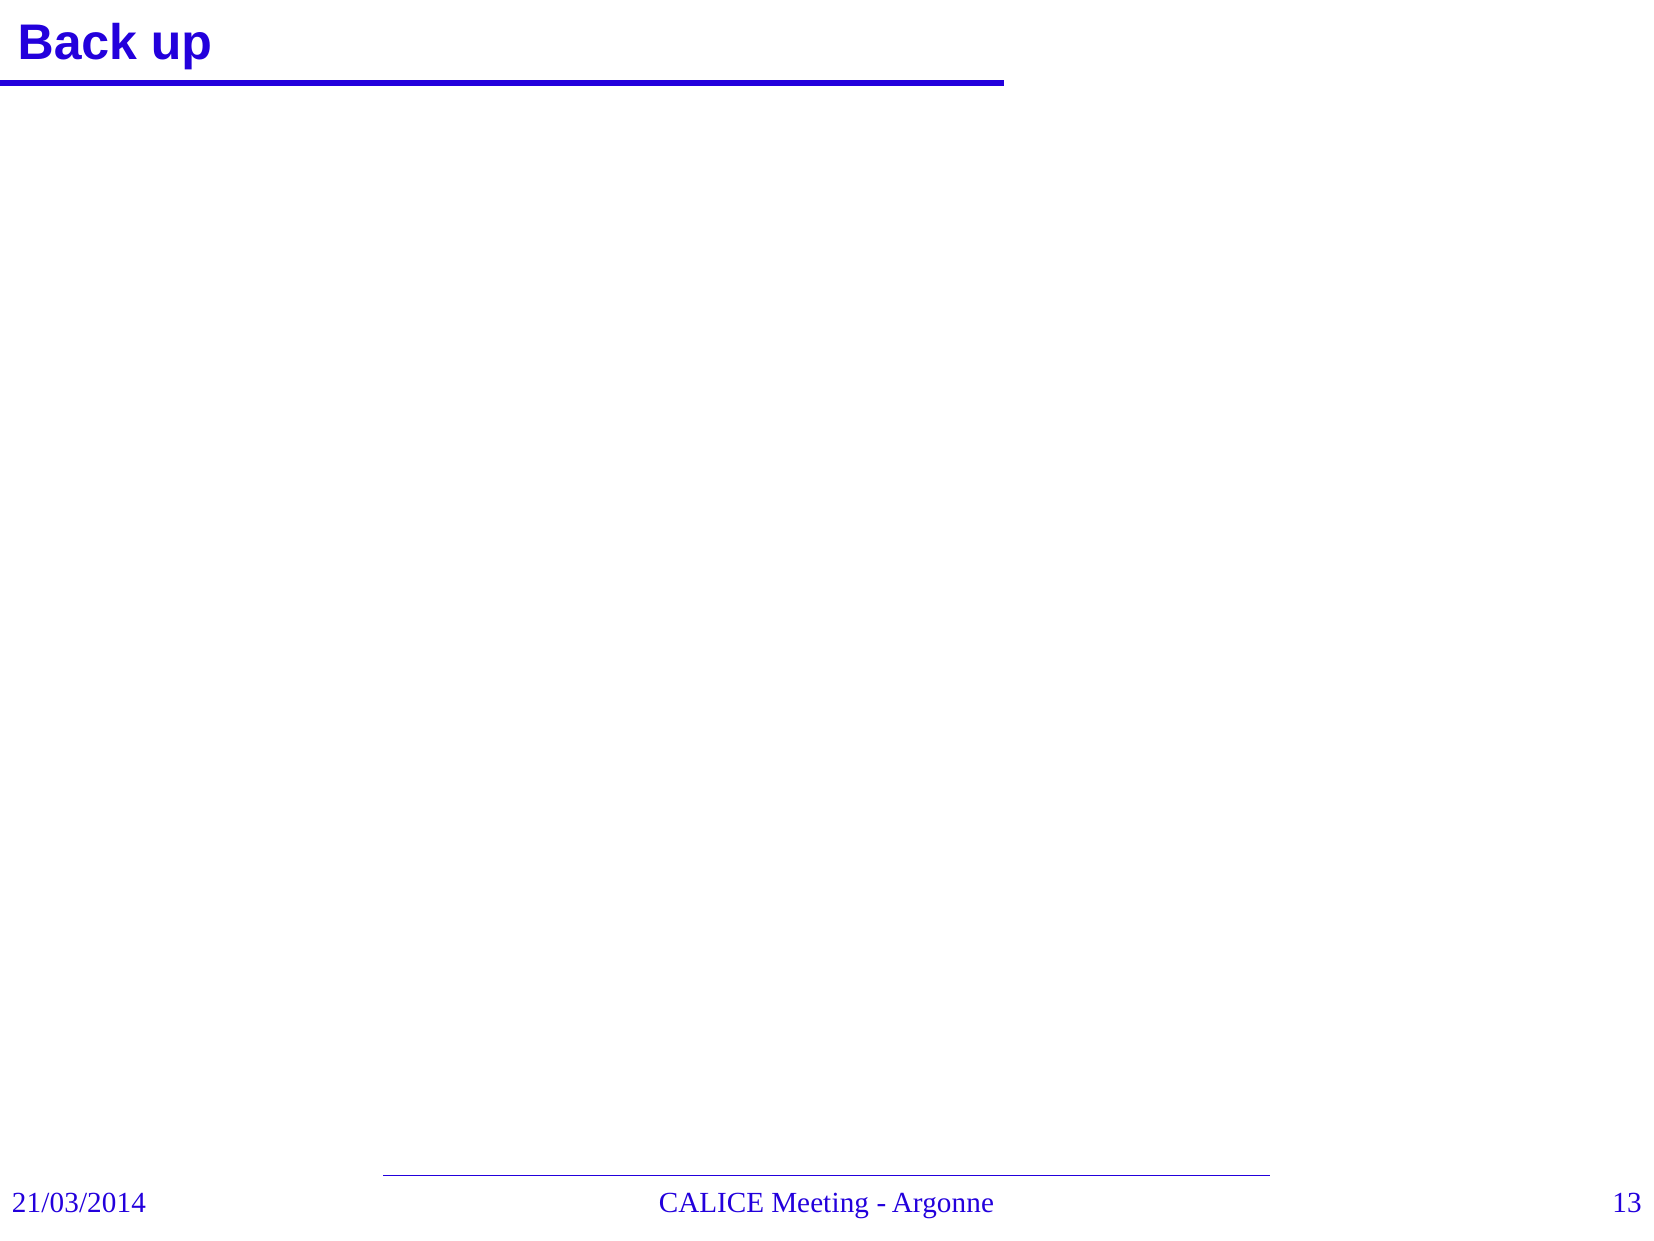

# Back up
21/03/2014
CALICE Meeting - Argonne
13